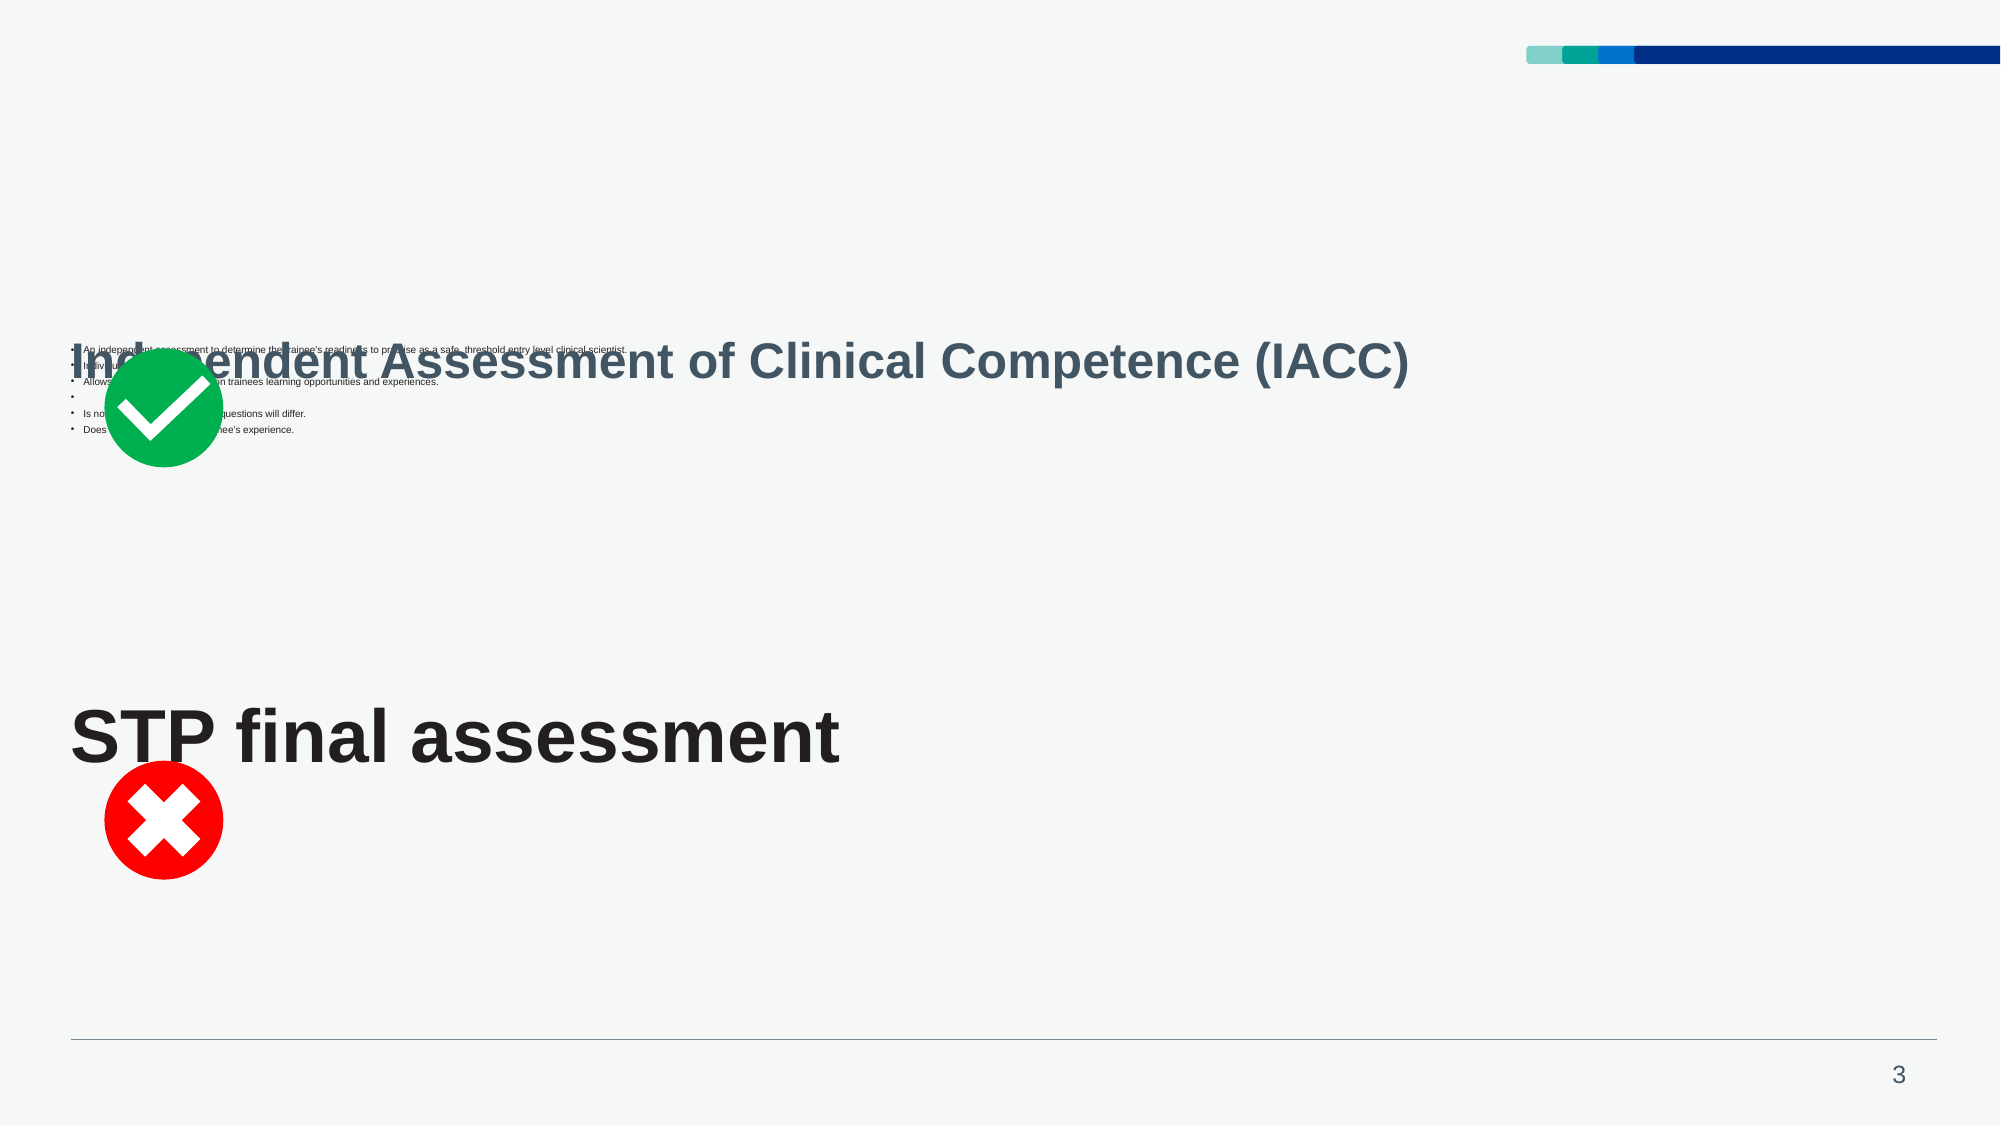

# An independent assessment to determine the trainee's readiness to practise as a safe, threshold entry level clinical scientist.
Individual
Allows for impact of Covid-19 on trainees learning opportunities and experiences.
Is not standardised – assessor questions will differ.
Does not assume equity of trainee’s experience.
Independent Assessment of Clinical Competence (IACC)
STP final assessment